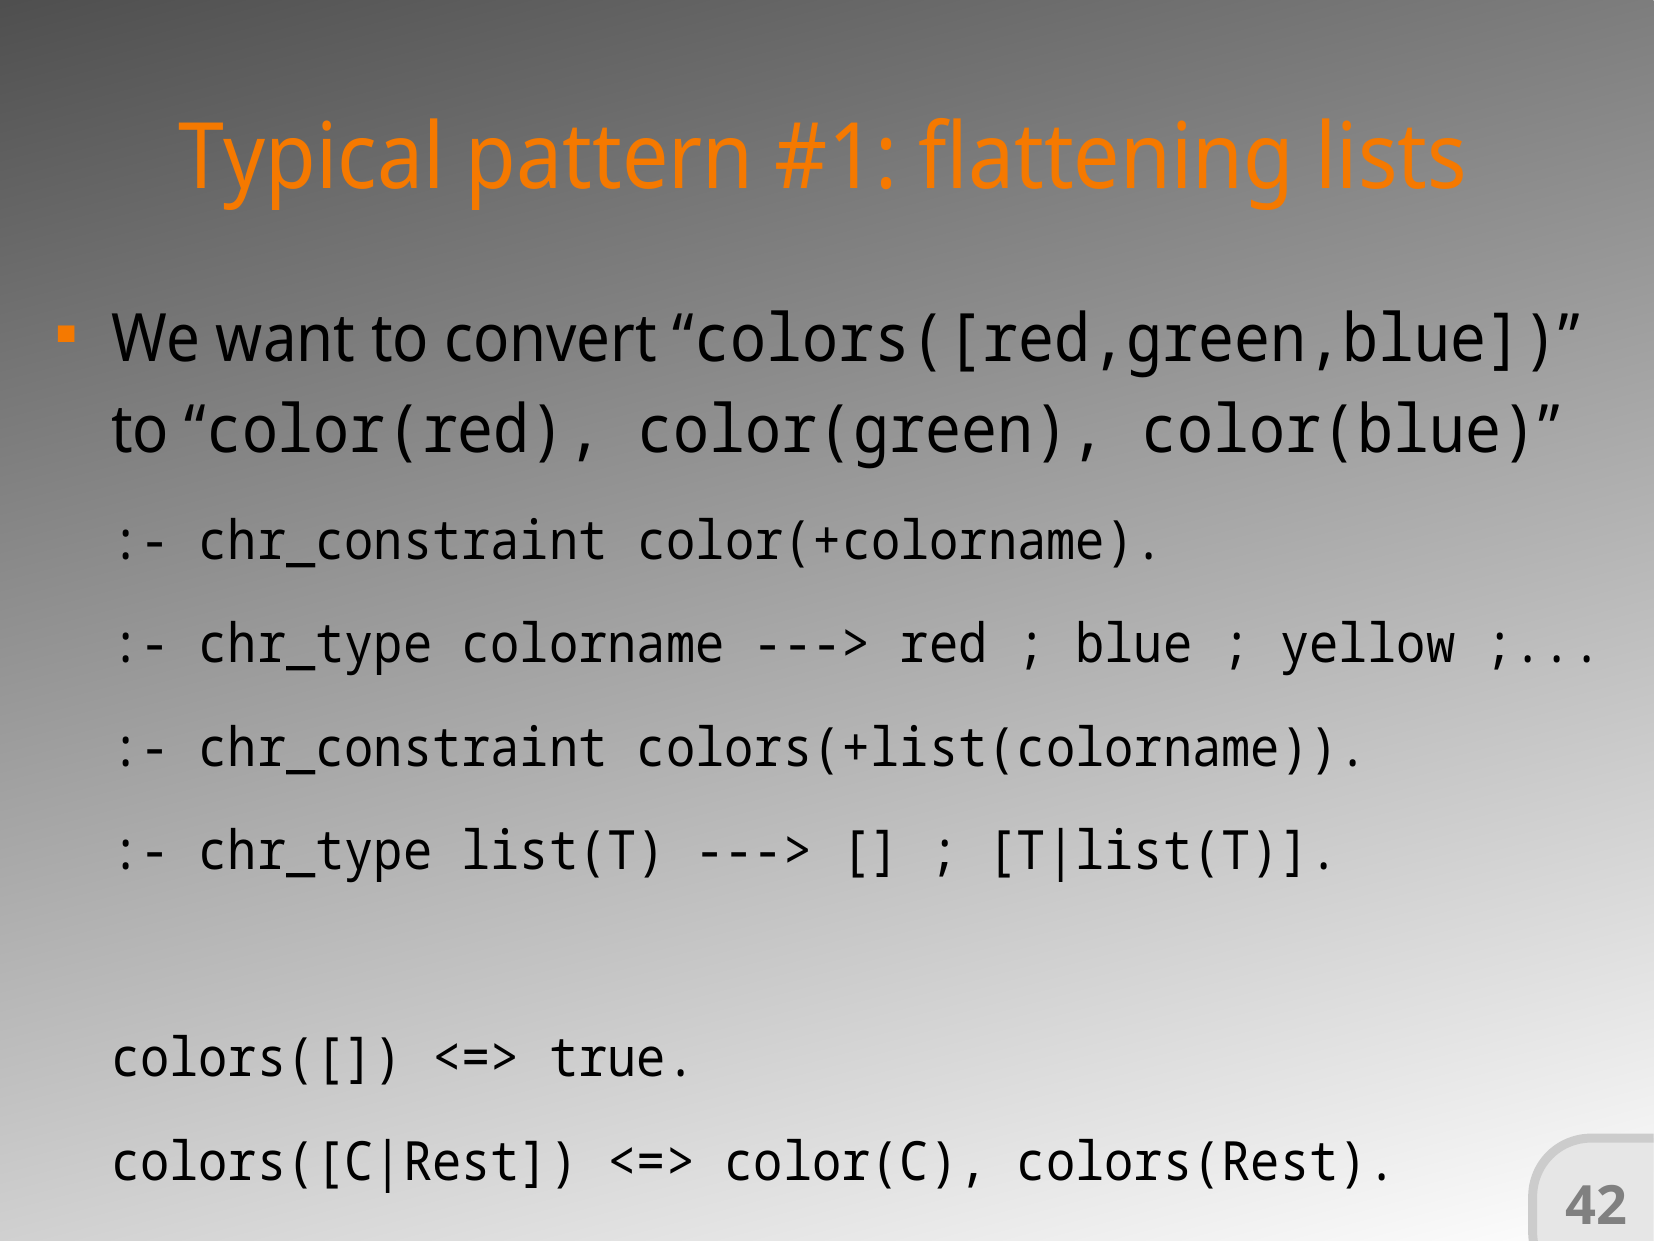

# Typical pattern #1: flattening lists
We want to convert “colors([red,green,blue])” to “color(red), color(green), color(blue)”
:- chr_constraint color(+colorname).
:- chr_type colorname ---> red ; blue ; yellow ;...
:- chr_constraint colors(+list(colorname)).
:- chr_type list(T) ---> [] ; [T|list(T)].
colors([]) <=> true.
colors([C|Rest]) <=> color(C), colors(Rest).
(just like how you would do this in Prolog)
42